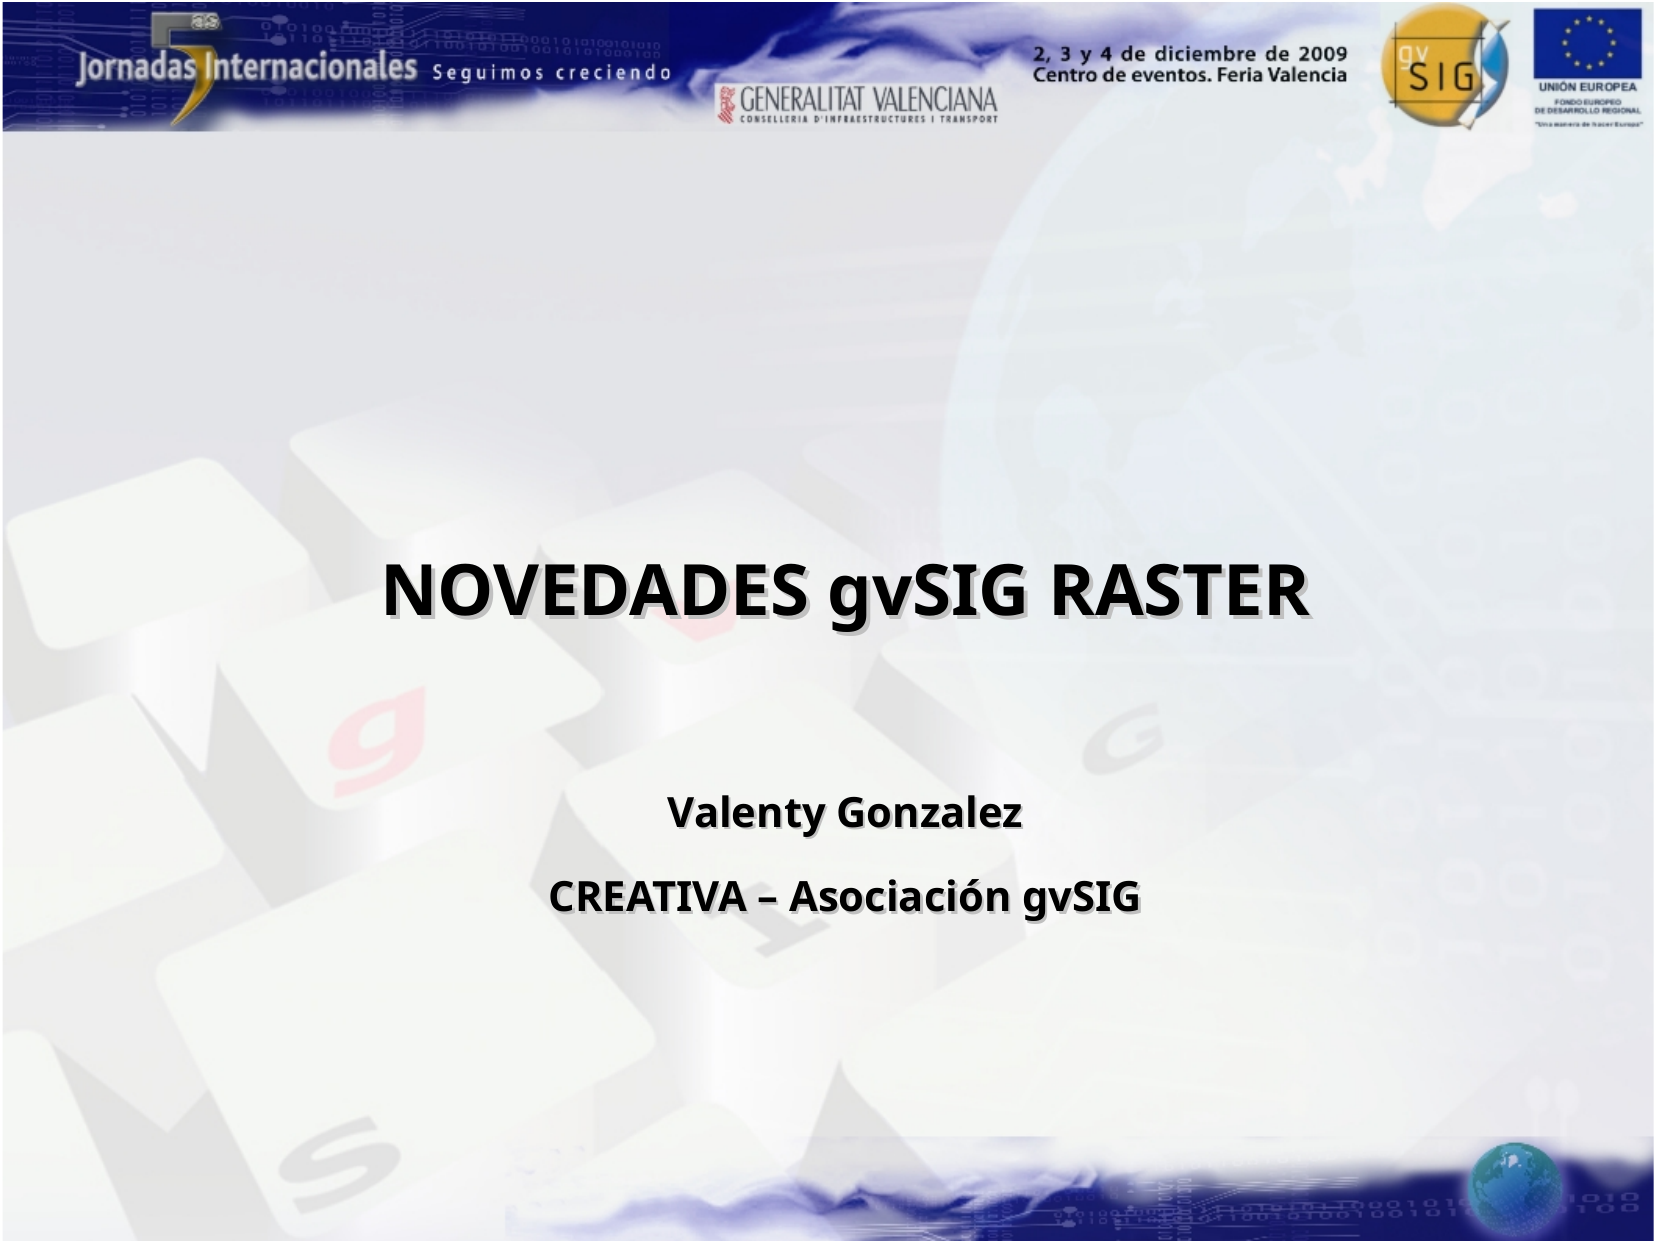

NOVEDADES gvSIG RASTER
Valenty Gonzalez
CREATIVA – Asociación gvSIG